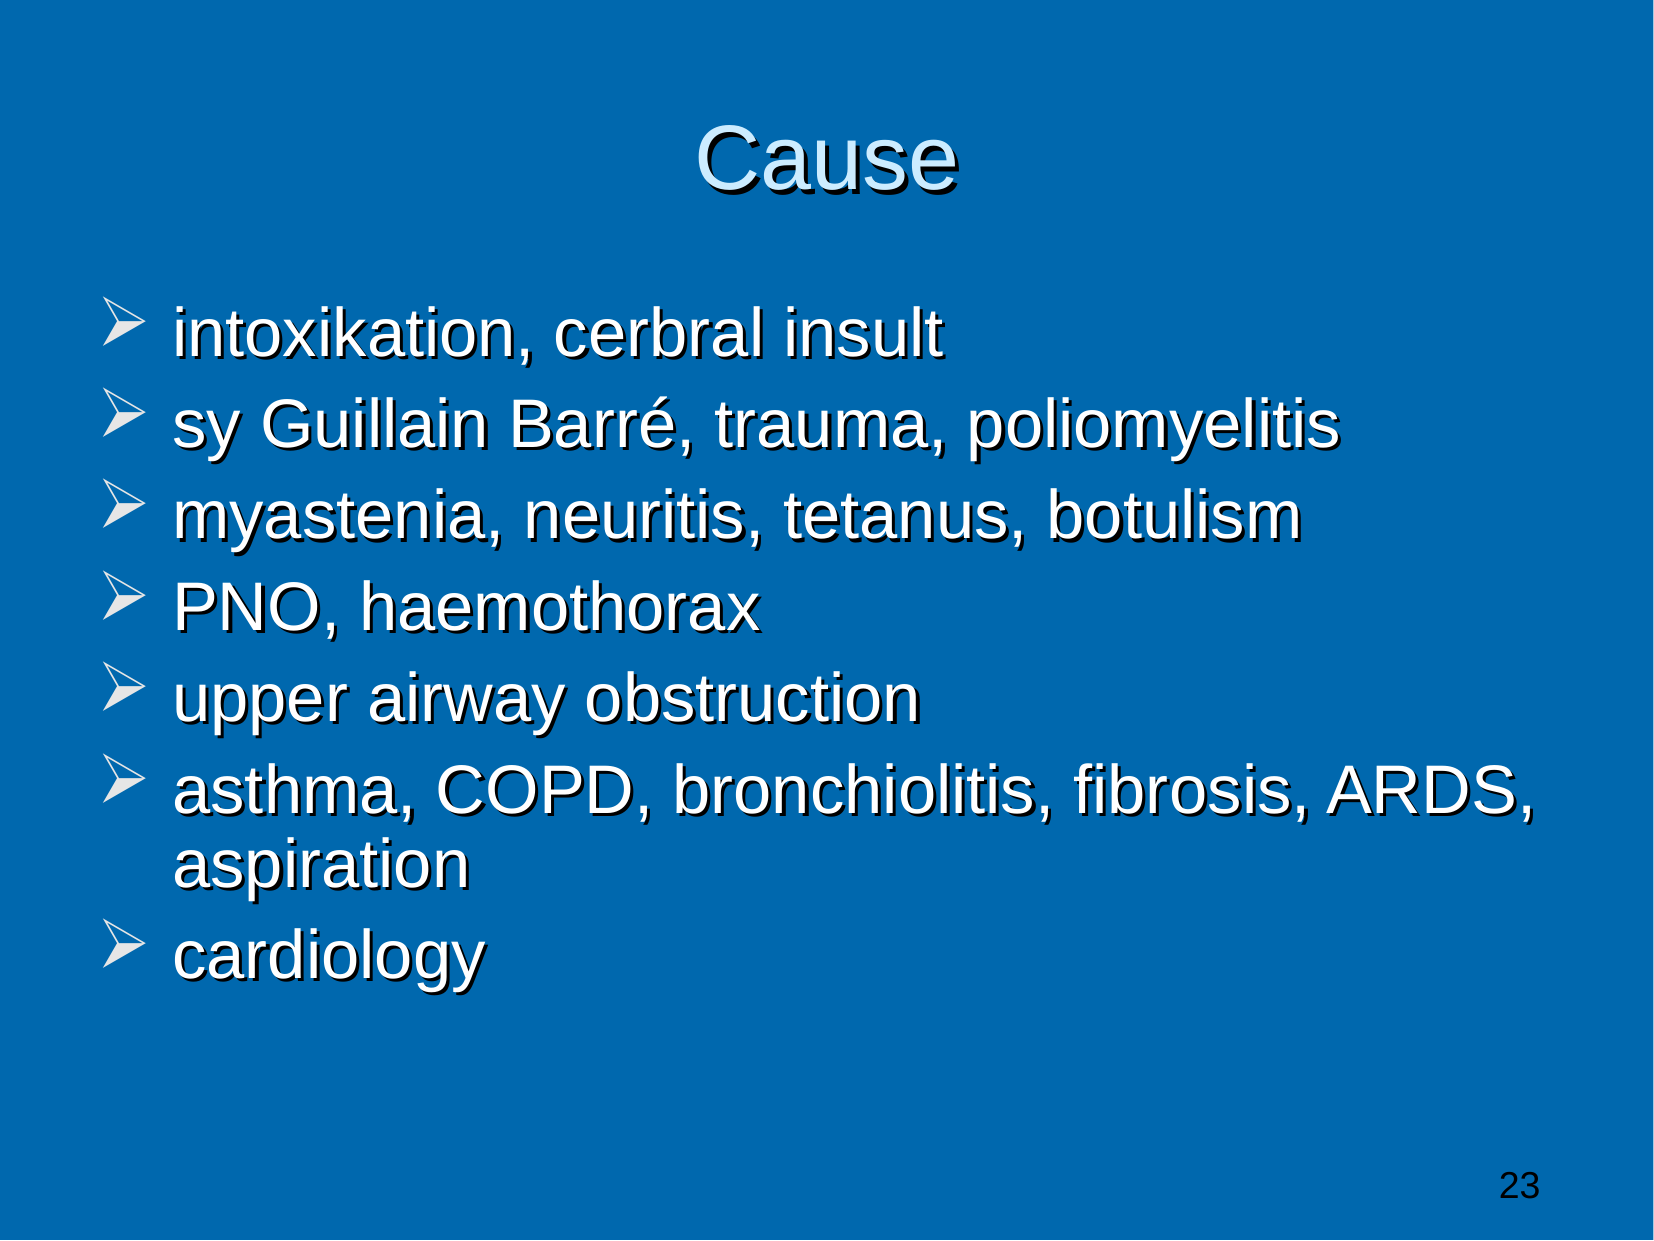

Cause
intoxikation, cerbral insult
sy Guillain Barré, trauma, poliomyelitis
myastenia, neuritis, tetanus, botulism
PNO, haemothorax
upper airway obstruction
asthma, COPD, bronchiolitis, fibrosis, ARDS, aspiration
cardiology